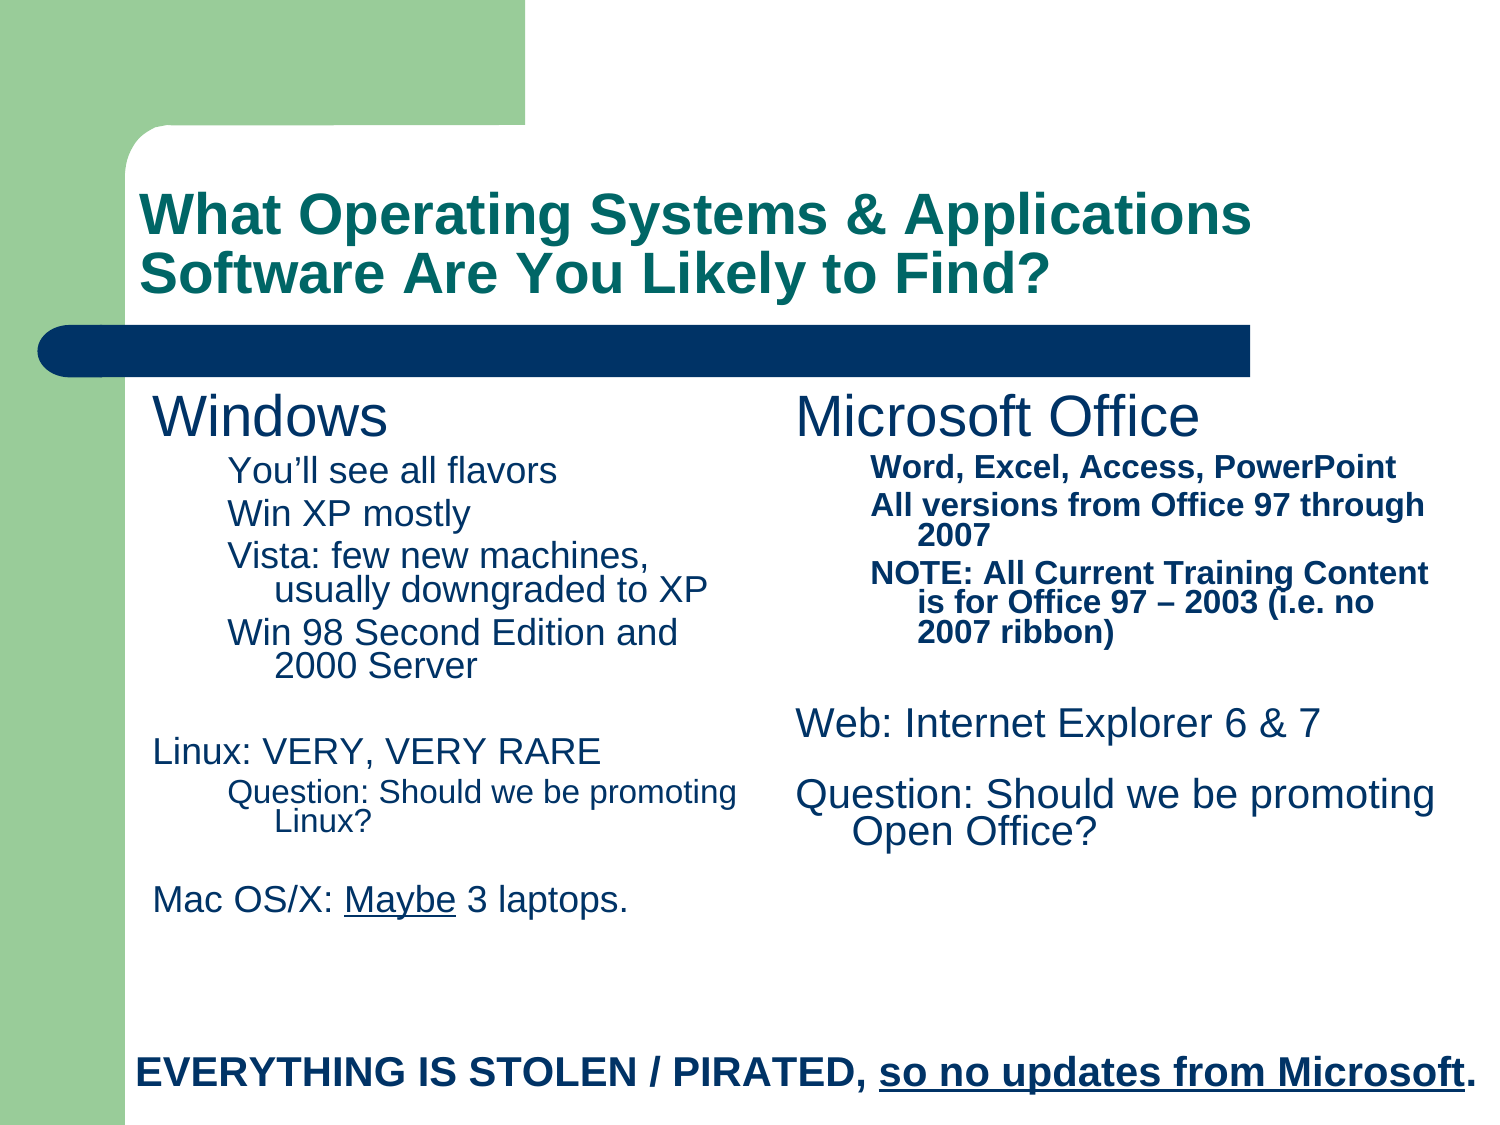

# What Operating Systems & Applications Software Are You Likely to Find?
Windows
You’ll see all flavors
Win XP mostly
Vista: few new machines, usually downgraded to XP
Win 98 Second Edition and 2000 Server
Linux: VERY, VERY RARE
Question: Should we be promoting Linux?
Mac OS/X: Maybe 3 laptops.
Microsoft Office
Word, Excel, Access, PowerPoint
All versions from Office 97 through 2007
NOTE: All Current Training Content is for Office 97 – 2003 (i.e. no 2007 ribbon)
Web: Internet Explorer 6 & 7
Question: Should we be promoting Open Office?
EVERYTHING IS STOLEN / PIRATED, so no updates from Microsoft.